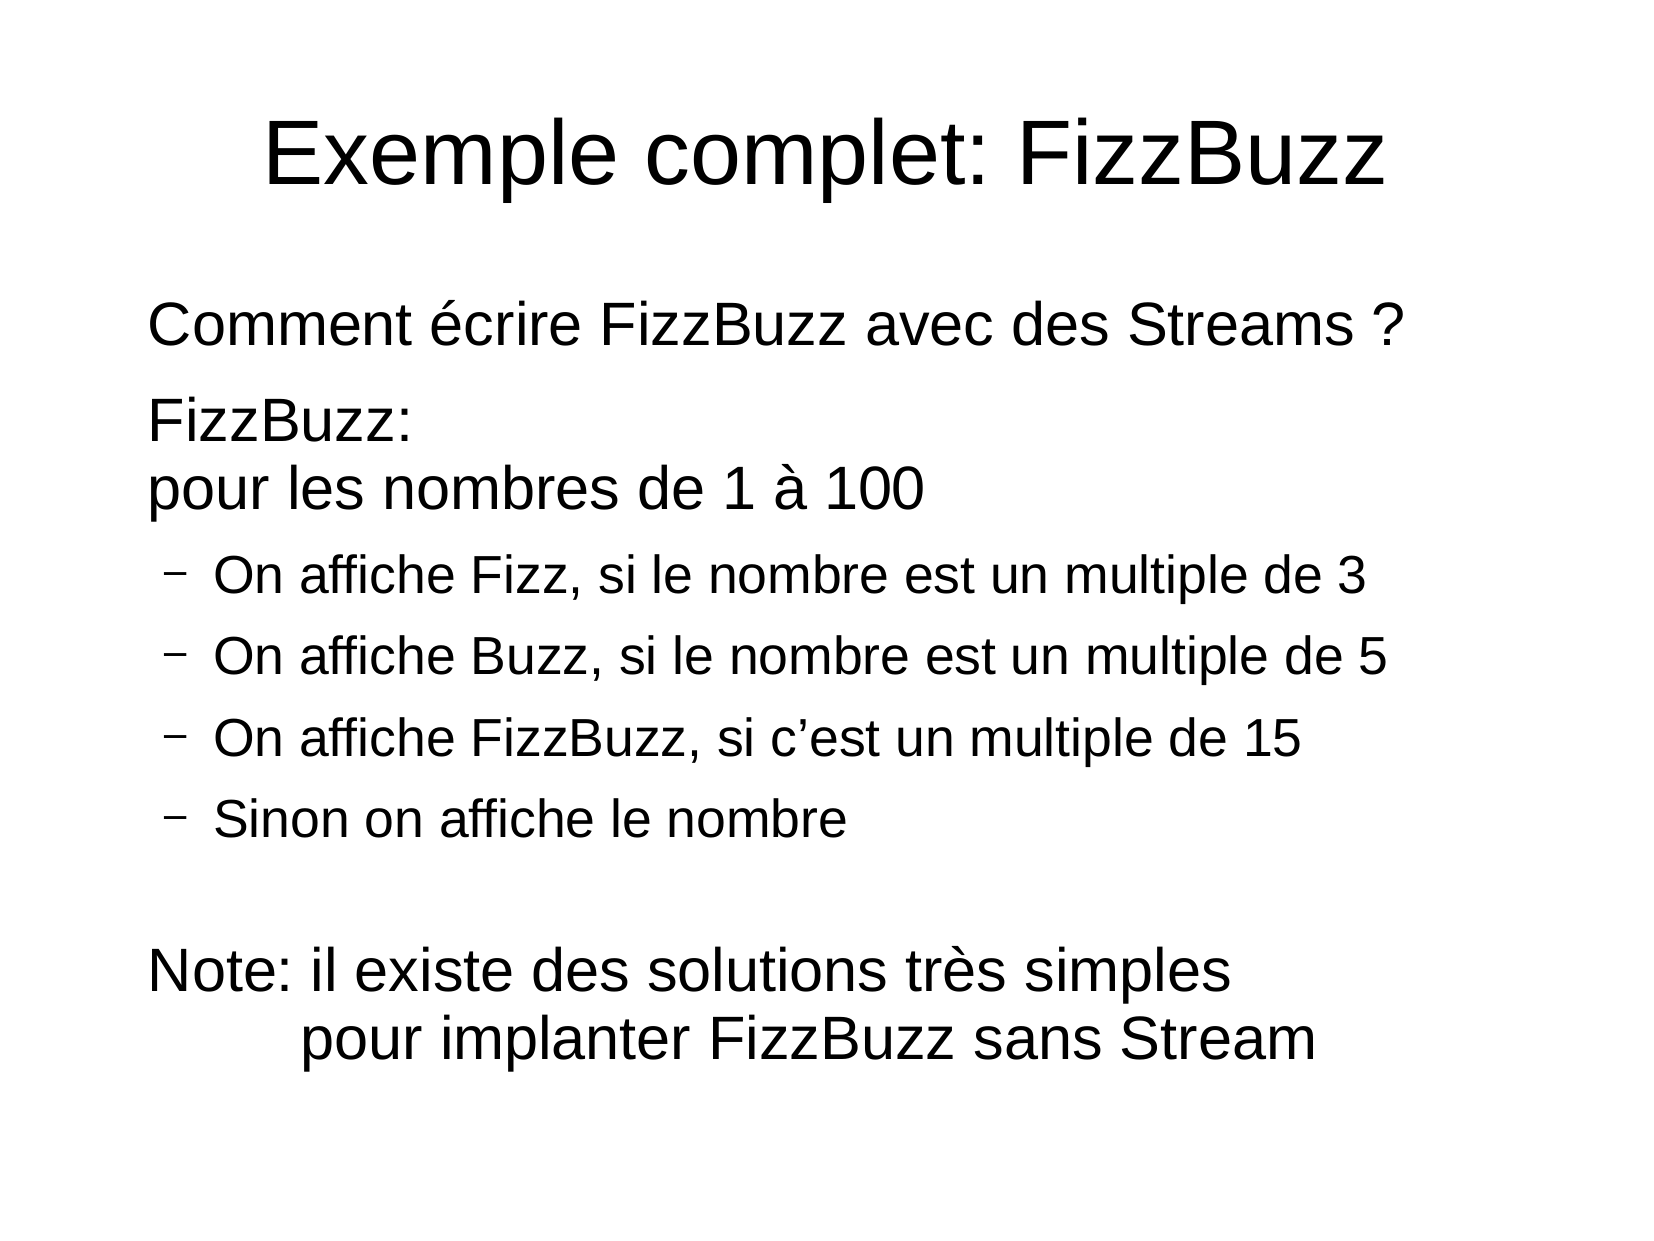

# Exemple complet: FizzBuzz
Comment écrire FizzBuzz avec des Streams ?
FizzBuzz:
pour les nombres de 1 à 100
On affiche Fizz, si le nombre est un multiple de 3
On affiche Buzz, si le nombre est un multiple de 5
On affiche FizzBuzz, si c’est un multiple de 15
Sinon on affiche le nombre
Note: il existe des solutions très simples
 pour implanter FizzBuzz sans Stream